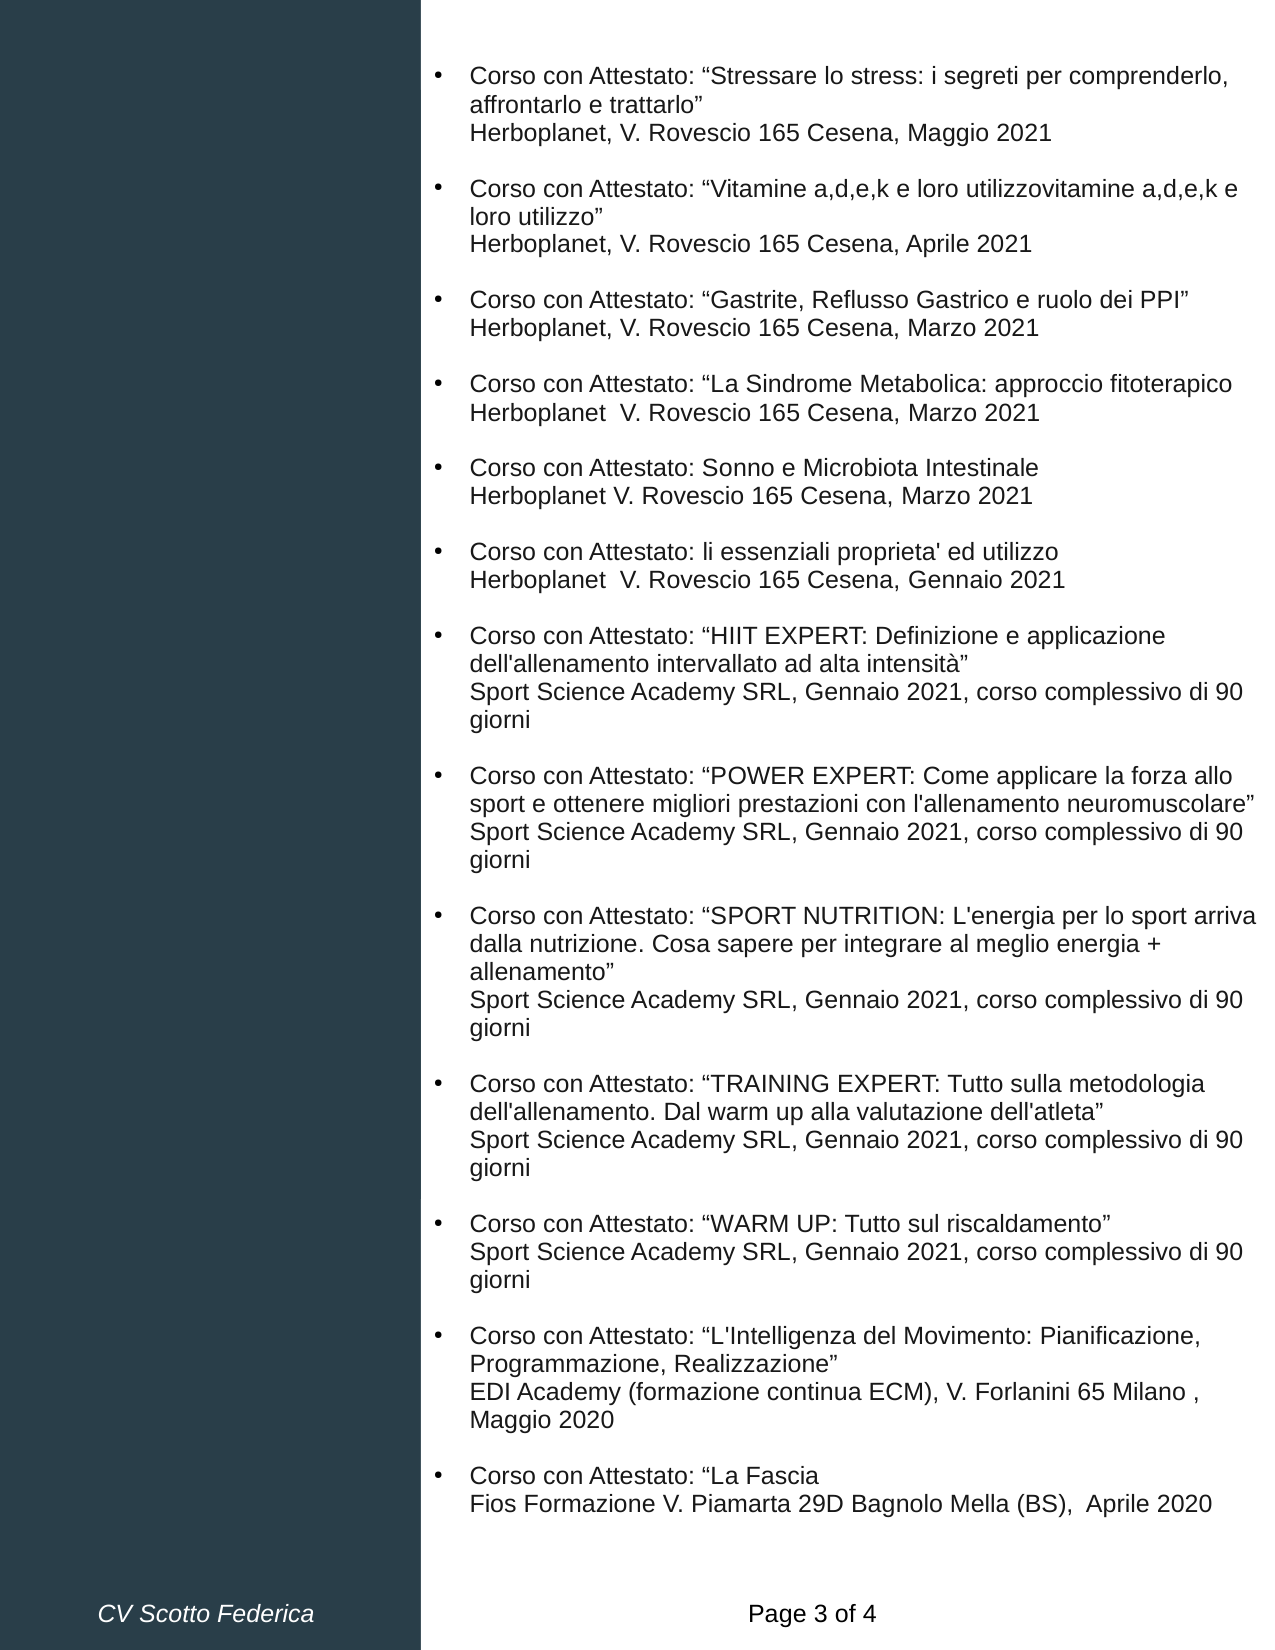

Corso con Attestato: “Stressare lo stress: i segreti per comprenderlo, affrontarlo e trattarlo”
Herboplanet, V. Rovescio 165 Cesena, Maggio 2021
Corso con Attestato: “Vitamine a,d,e,k e loro utilizzovitamine a,d,e,k e loro utilizzo”
Herboplanet, V. Rovescio 165 Cesena, Aprile 2021
Corso con Attestato: “Gastrite, Reflusso Gastrico e ruolo dei PPI”
Herboplanet, V. Rovescio 165 Cesena, Marzo 2021
Corso con Attestato: “La Sindrome Metabolica: approccio fitoterapico
Herboplanet V. Rovescio 165 Cesena, Marzo 2021
Corso con Attestato: Sonno e Microbiota Intestinale
Herboplanet V. Rovescio 165 Cesena, Marzo 2021
Corso con Attestato: li essenziali proprieta' ed utilizzo
Herboplanet V. Rovescio 165 Cesena, Gennaio 2021
Corso con Attestato: “HIIT EXPERT: Definizione e applicazione dell'allenamento intervallato ad alta intensità”
Sport Science Academy SRL, Gennaio 2021, corso complessivo di 90 giorni
Corso con Attestato: “POWER EXPERT: Come applicare la forza allo sport e ottenere migliori prestazioni con l'allenamento neuromuscolare”
Sport Science Academy SRL, Gennaio 2021, corso complessivo di 90 giorni
Corso con Attestato: “SPORT NUTRITION: L'energia per lo sport arriva dalla nutrizione. Cosa sapere per integrare al meglio energia + allenamento”
Sport Science Academy SRL, Gennaio 2021, corso complessivo di 90 giorni
Corso con Attestato: “TRAINING EXPERT: Tutto sulla metodologia dell'allenamento. Dal warm up alla valutazione dell'atleta”
Sport Science Academy SRL, Gennaio 2021, corso complessivo di 90 giorni
Corso con Attestato: “WARM UP: Tutto sul riscaldamento”
Sport Science Academy SRL, Gennaio 2021, corso complessivo di 90 giorni
Corso con Attestato: “L'Intelligenza del Movimento: Pianificazione, Programmazione, Realizzazione”
EDI Academy (formazione continua ECM), V. Forlanini 65 Milano , Maggio 2020
Corso con Attestato: “La Fascia
Fios Formazione V. Piamarta 29D Bagnolo Mella (BS), Aprile 2020
CV Scotto Federica
Page of 4